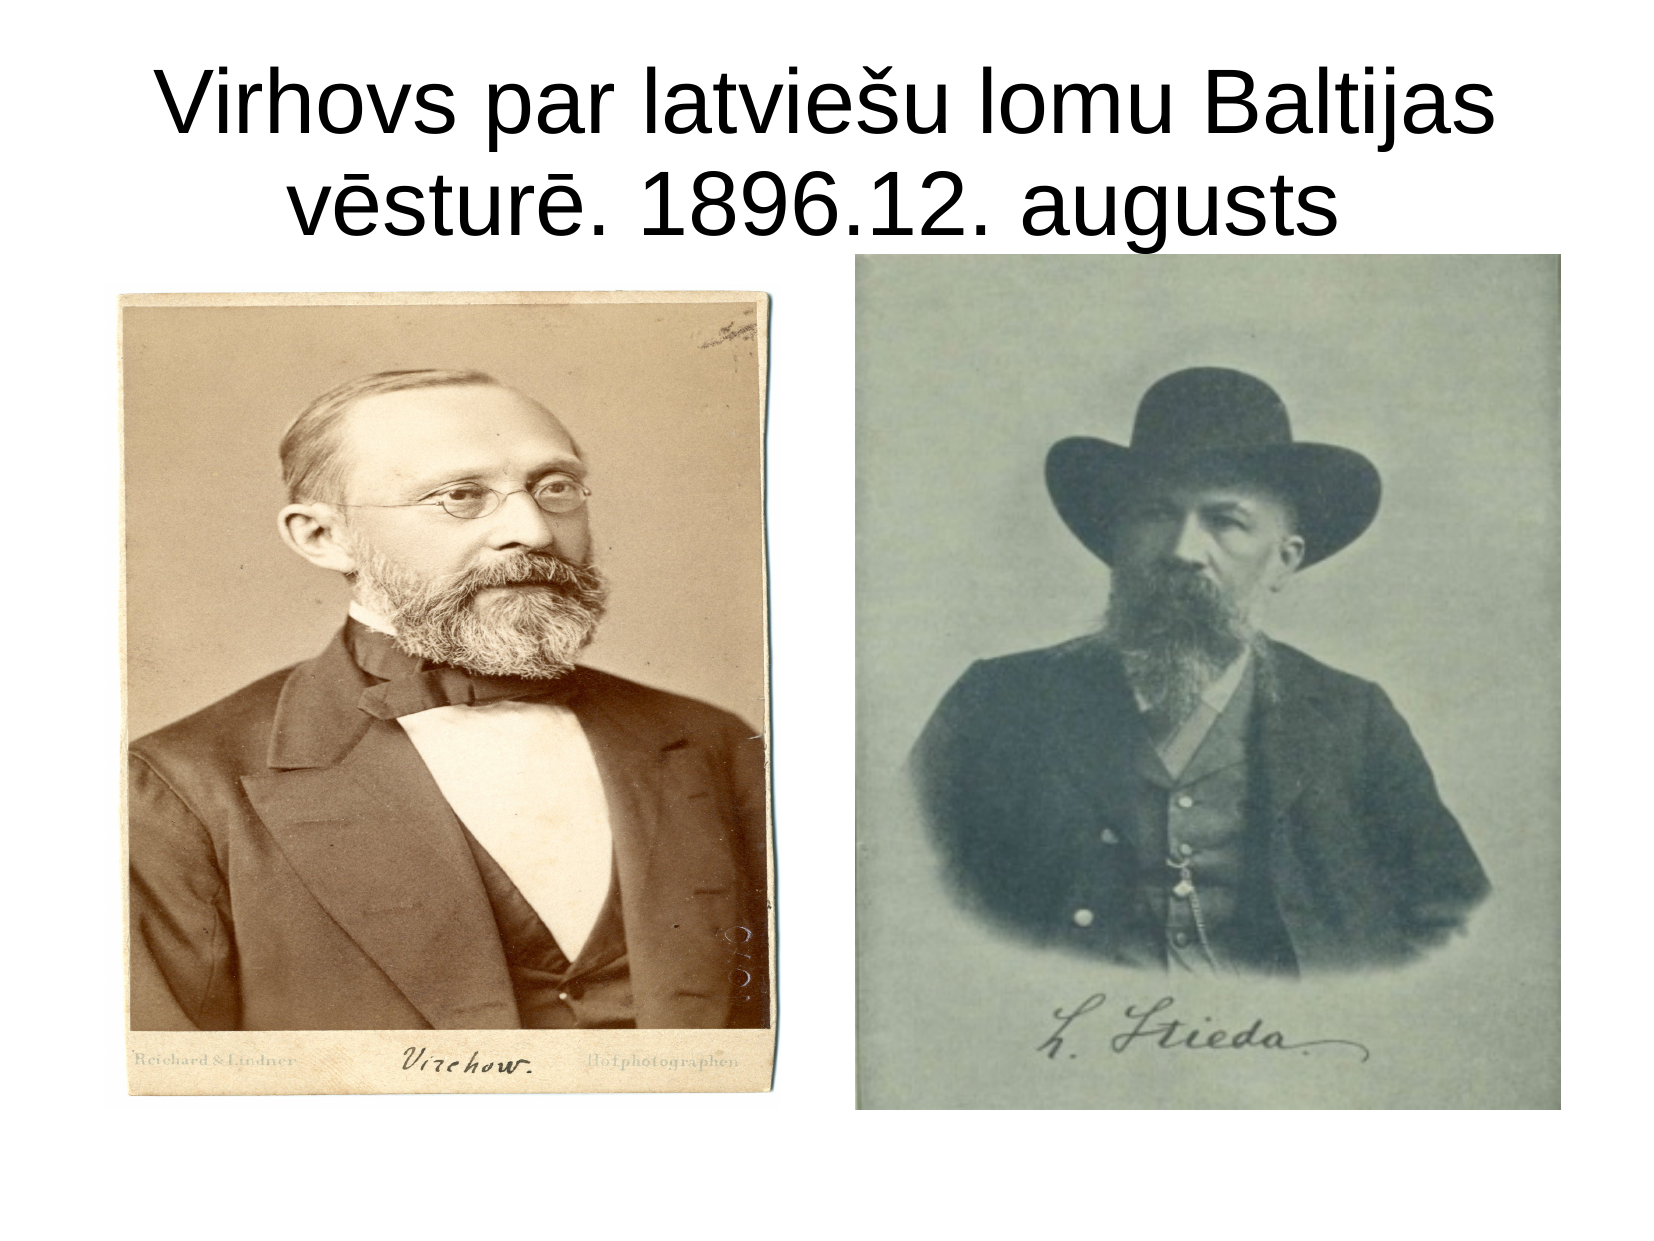

# Virhovs par latviešu lomu Baltijas vēsturē. 1896.12. augusts